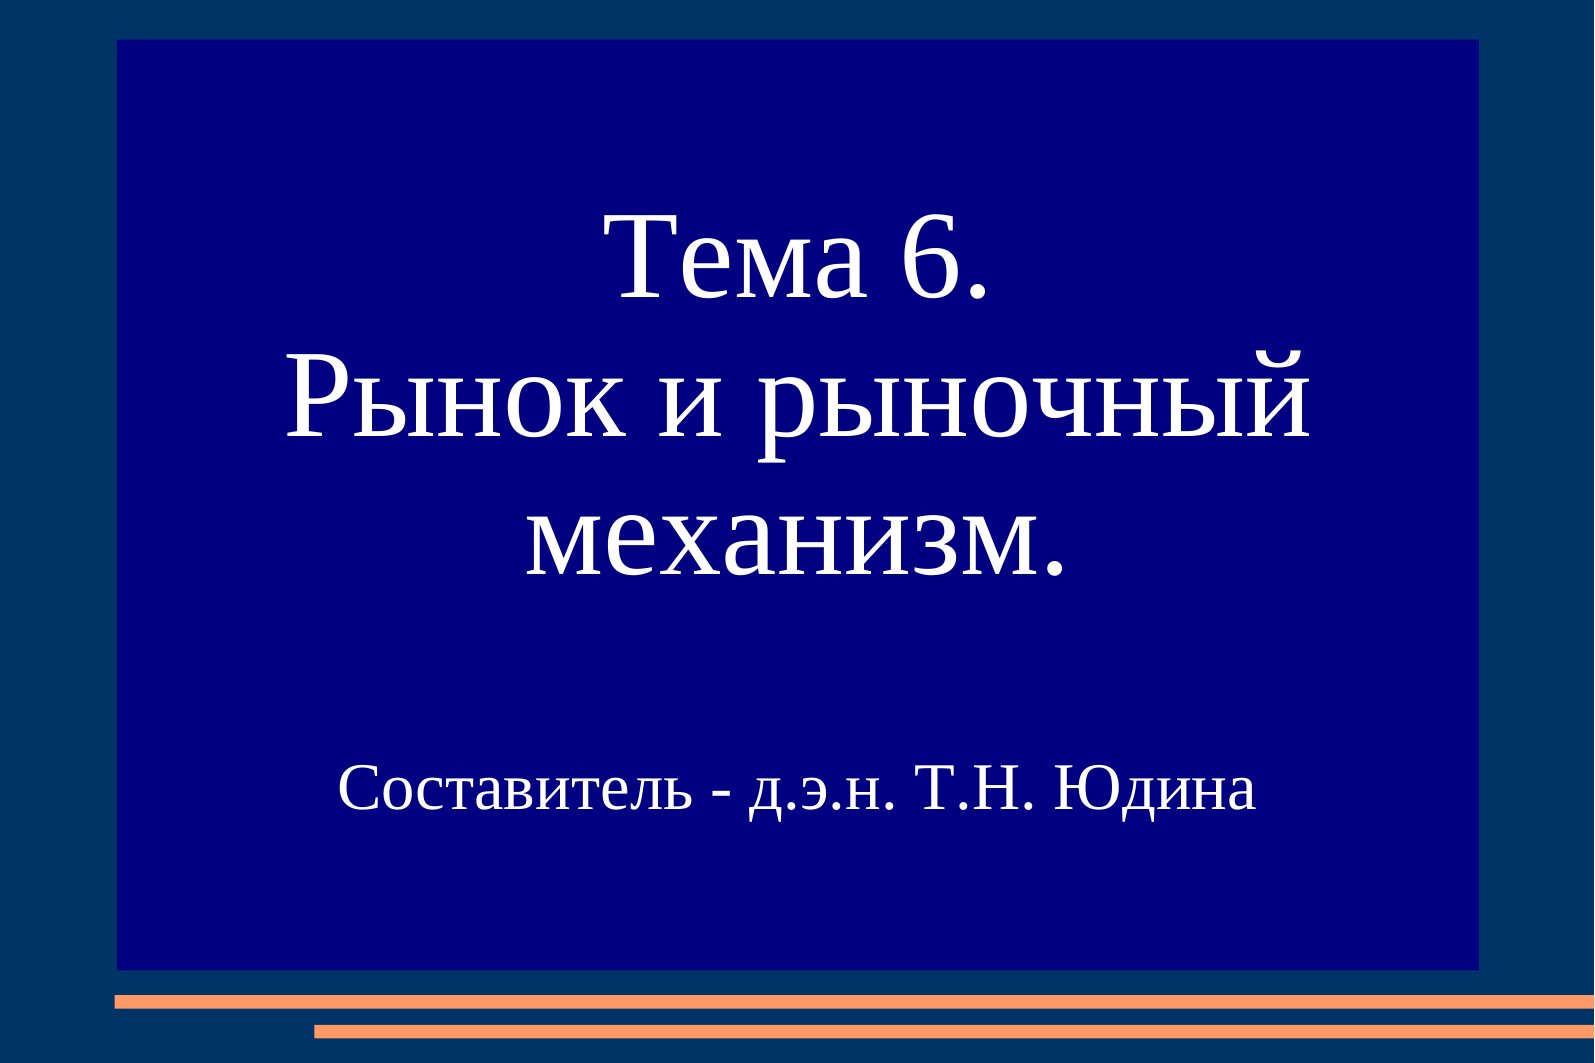

# Тема 6.
Рынок и рыночный механизм.
Составитель - д.э.н. Т.Н. Юдина